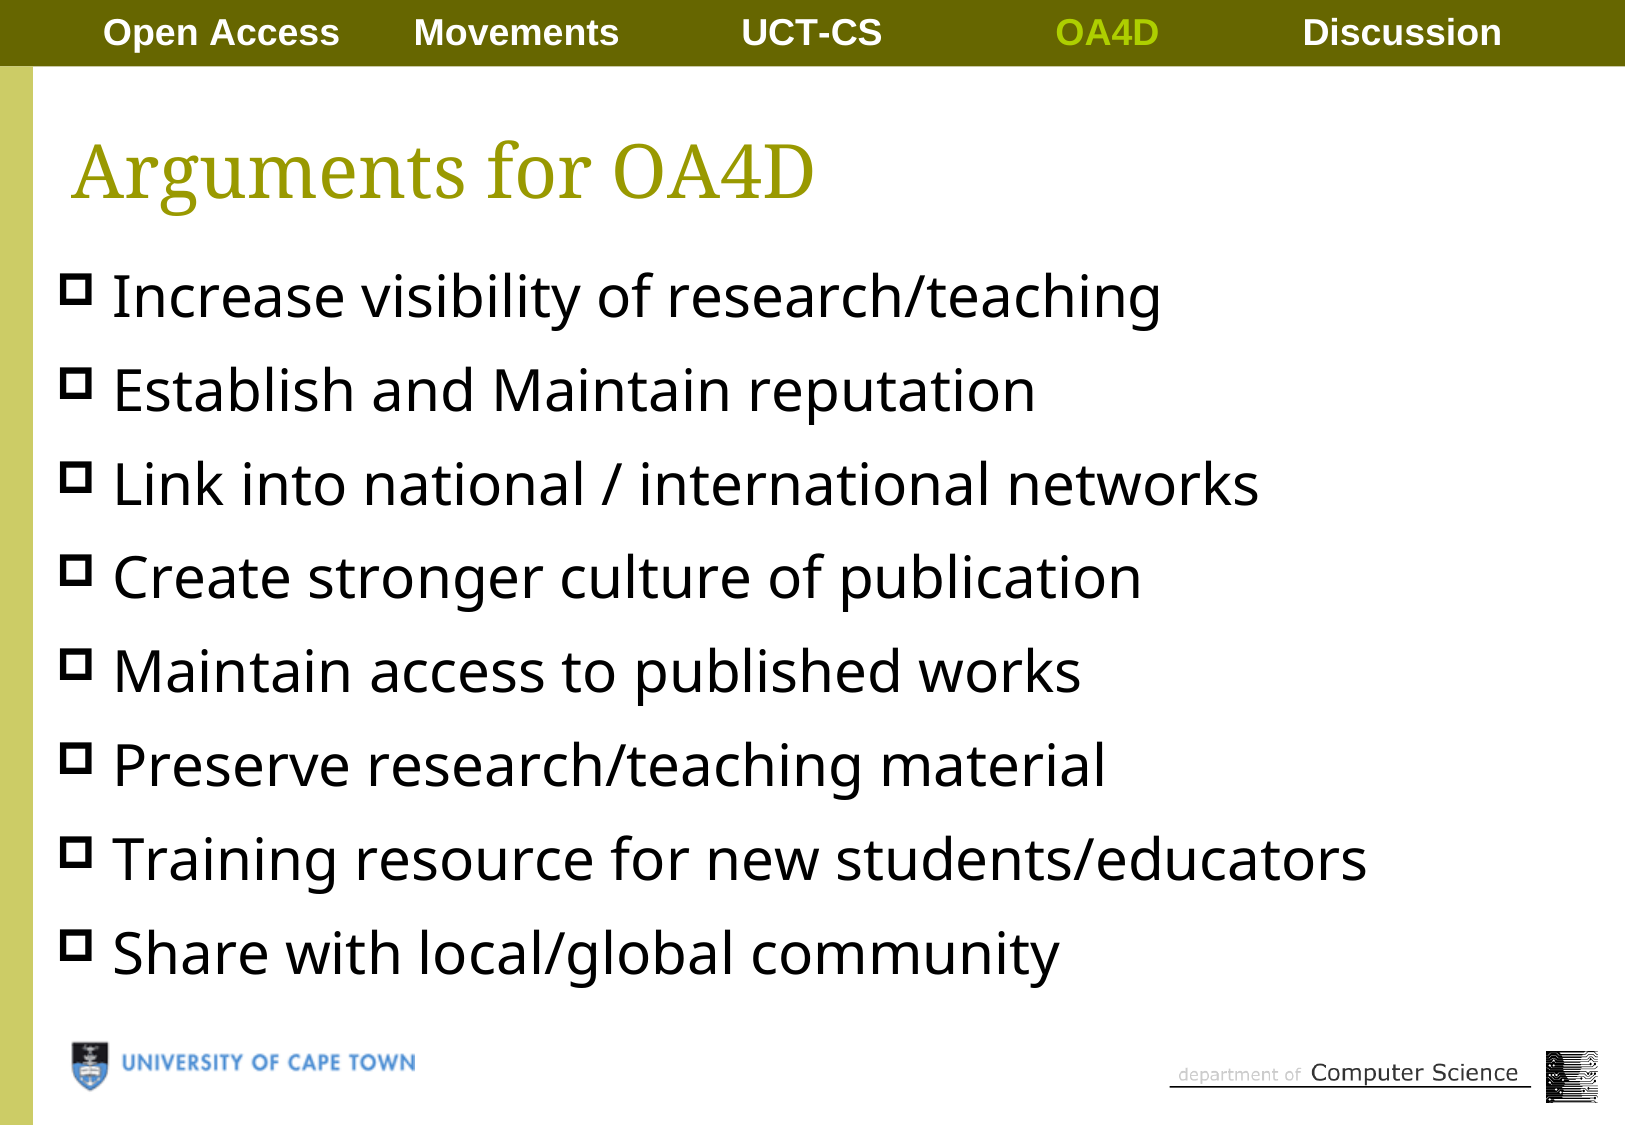

Open Access	Movements	UCT-CS	OA4D	Discussion
# Arguments for OA4D
Increase visibility of research/teaching
Establish and Maintain reputation
Link into national / international networks
Create stronger culture of publication
Maintain access to published works
Preserve research/teaching material
Training resource for new students/educators
Share with local/global community